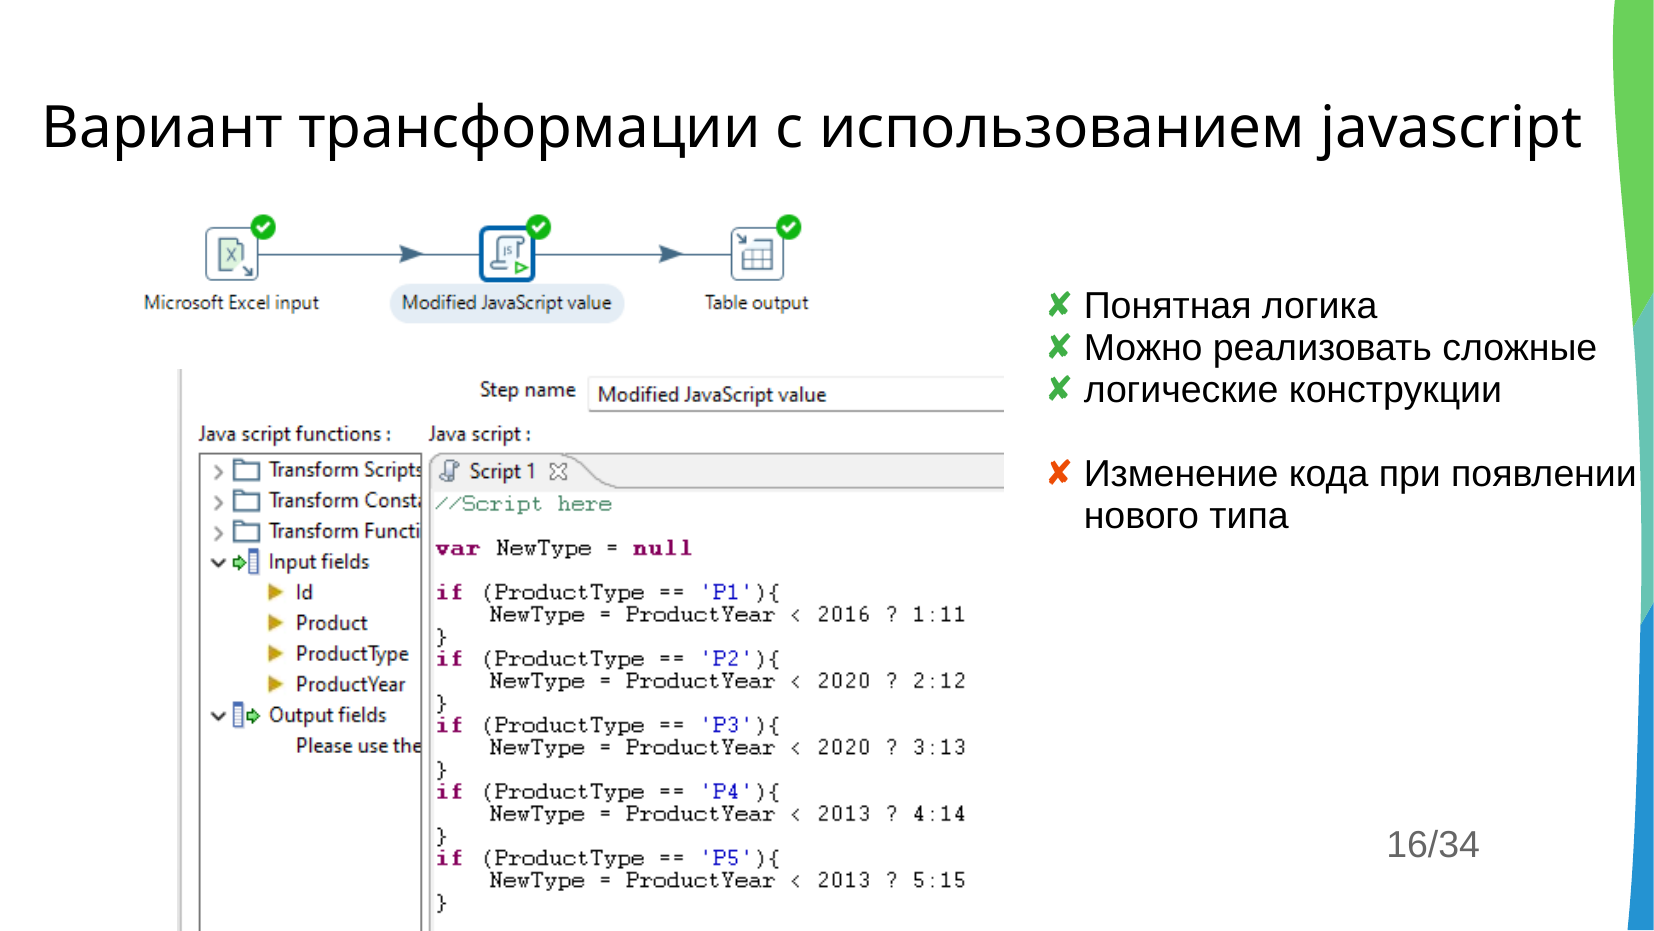

# Вариант трансформации с использованием javascript
Понятная логика
Можно реализовать сложные
логические конструкции
Изменение кода при появлении
нового типа